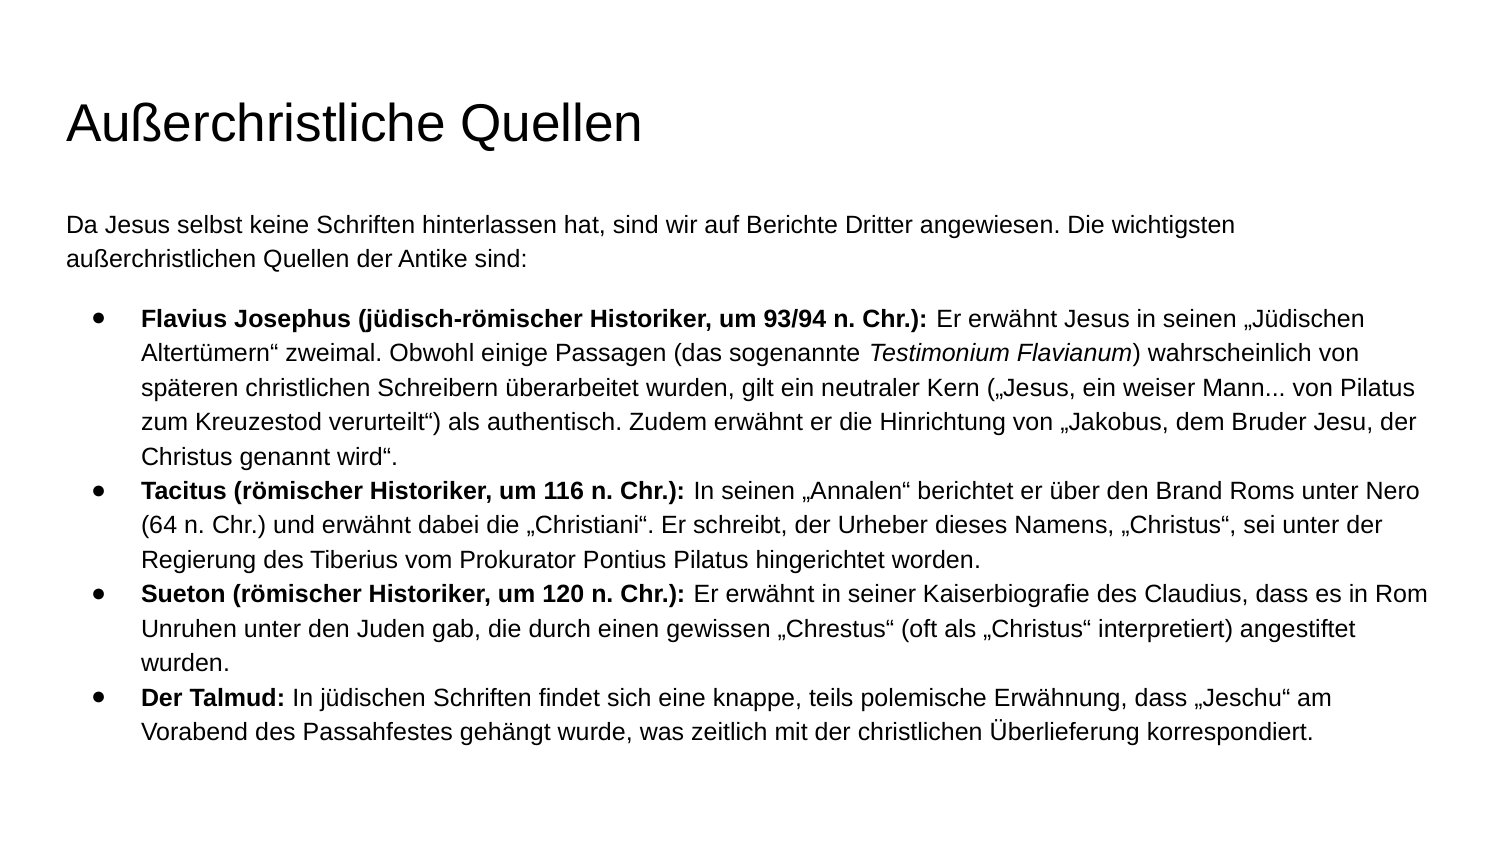

# Außerchristliche Quellen
Da Jesus selbst keine Schriften hinterlassen hat, sind wir auf Berichte Dritter angewiesen. Die wichtigsten außerchristlichen Quellen der Antike sind:
Flavius Josephus (jüdisch-römischer Historiker, um 93/94 n. Chr.): Er erwähnt Jesus in seinen „Jüdischen Altertümern“ zweimal. Obwohl einige Passagen (das sogenannte Testimonium Flavianum) wahrscheinlich von späteren christlichen Schreibern überarbeitet wurden, gilt ein neutraler Kern („Jesus, ein weiser Mann... von Pilatus zum Kreuzestod verurteilt“) als authentisch. Zudem erwähnt er die Hinrichtung von „Jakobus, dem Bruder Jesu, der Christus genannt wird“.
Tacitus (römischer Historiker, um 116 n. Chr.): In seinen „Annalen“ berichtet er über den Brand Roms unter Nero (64 n. Chr.) und erwähnt dabei die „Christiani“. Er schreibt, der Urheber dieses Namens, „Christus“, sei unter der Regierung des Tiberius vom Prokurator Pontius Pilatus hingerichtet worden.
Sueton (römischer Historiker, um 120 n. Chr.): Er erwähnt in seiner Kaiserbiografie des Claudius, dass es in Rom Unruhen unter den Juden gab, die durch einen gewissen „Chrestus“ (oft als „Christus“ interpretiert) angestiftet wurden.
Der Talmud: In jüdischen Schriften findet sich eine knappe, teils polemische Erwähnung, dass „Jeschu“ am Vorabend des Passahfestes gehängt wurde, was zeitlich mit der christlichen Überlieferung korrespondiert.